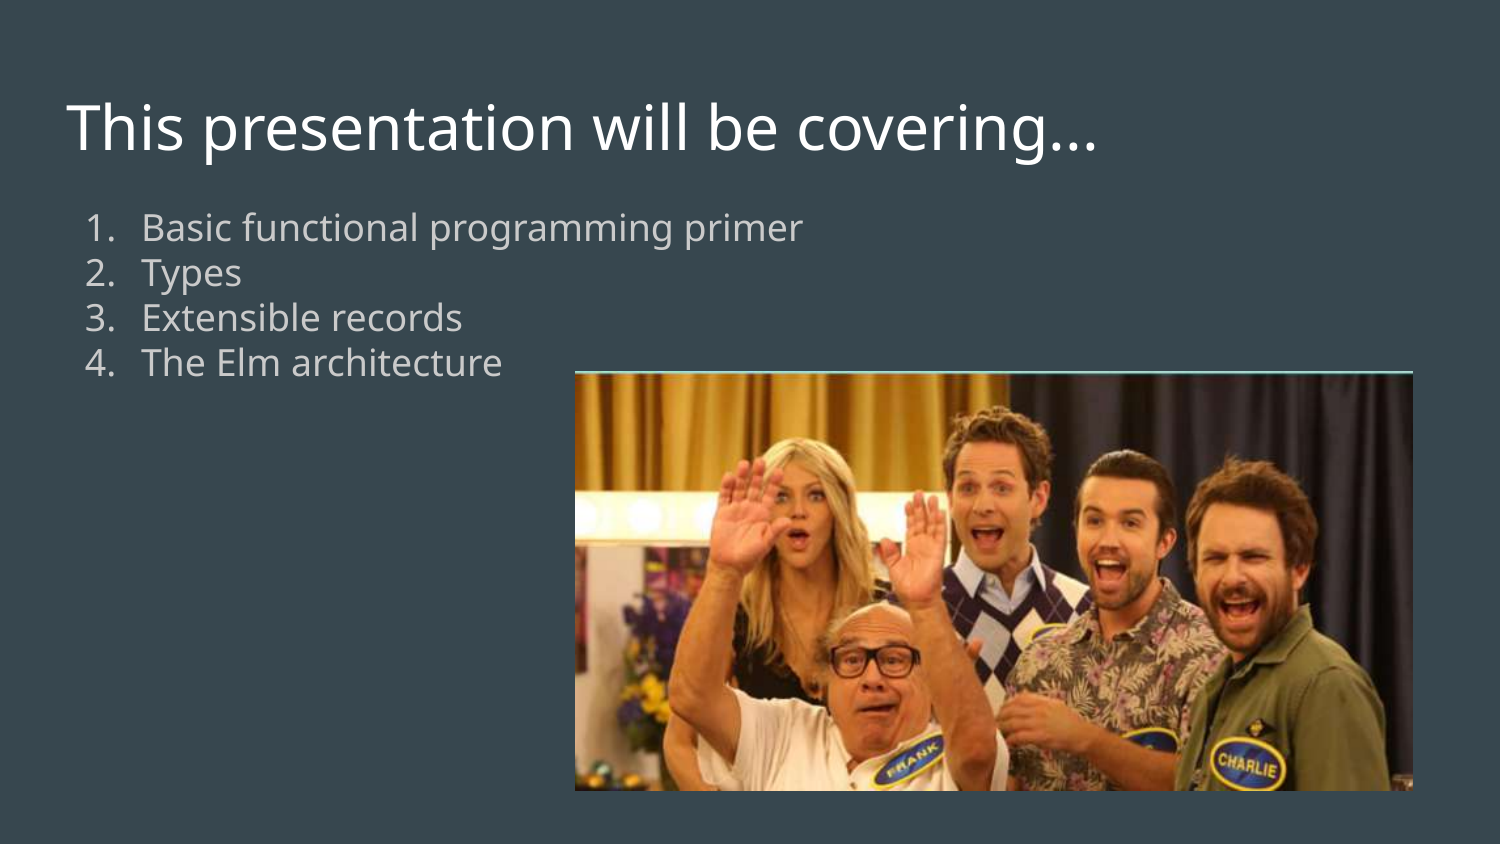

# This presentation will be covering...
Basic functional programming primer
Types
Extensible records
The Elm architecture